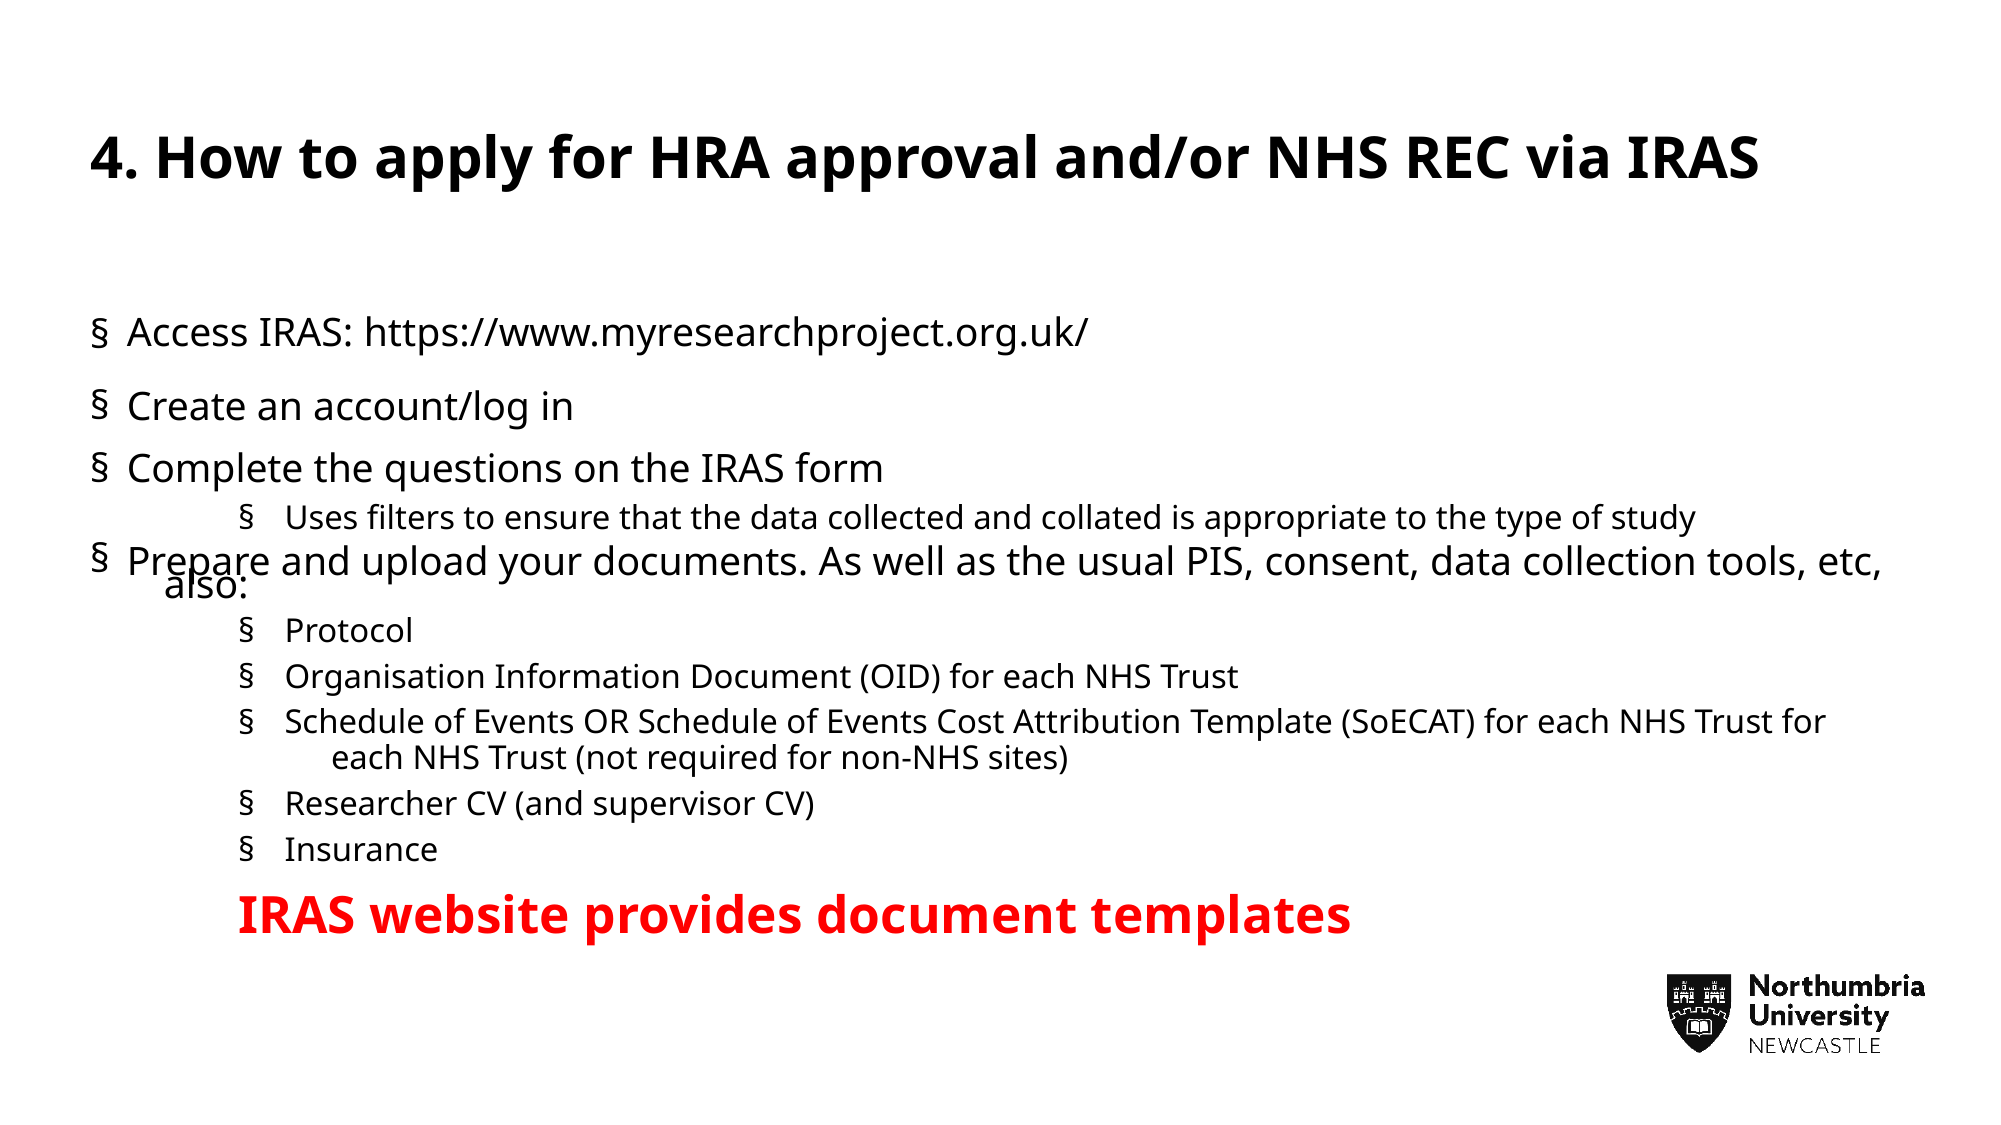

4. How to apply for HRA approval and/or NHS REC via IRAS
# Access IRAS: https://www.myresearchproject.org.uk/
Create an account/log in
Complete the questions on the IRAS form
Uses filters to ensure that the data collected and collated is appropriate to the type of study
Prepare and upload your documents. As well as the usual PIS, consent, data collection tools, etc, also:
Protocol
Organisation Information Document (OID) for each NHS Trust
Schedule of Events OR Schedule of Events Cost Attribution Template (SoECAT) for each NHS Trust for each NHS Trust (not required for non-NHS sites)
Researcher CV (and supervisor CV)
Insurance
IRAS website provides document templates